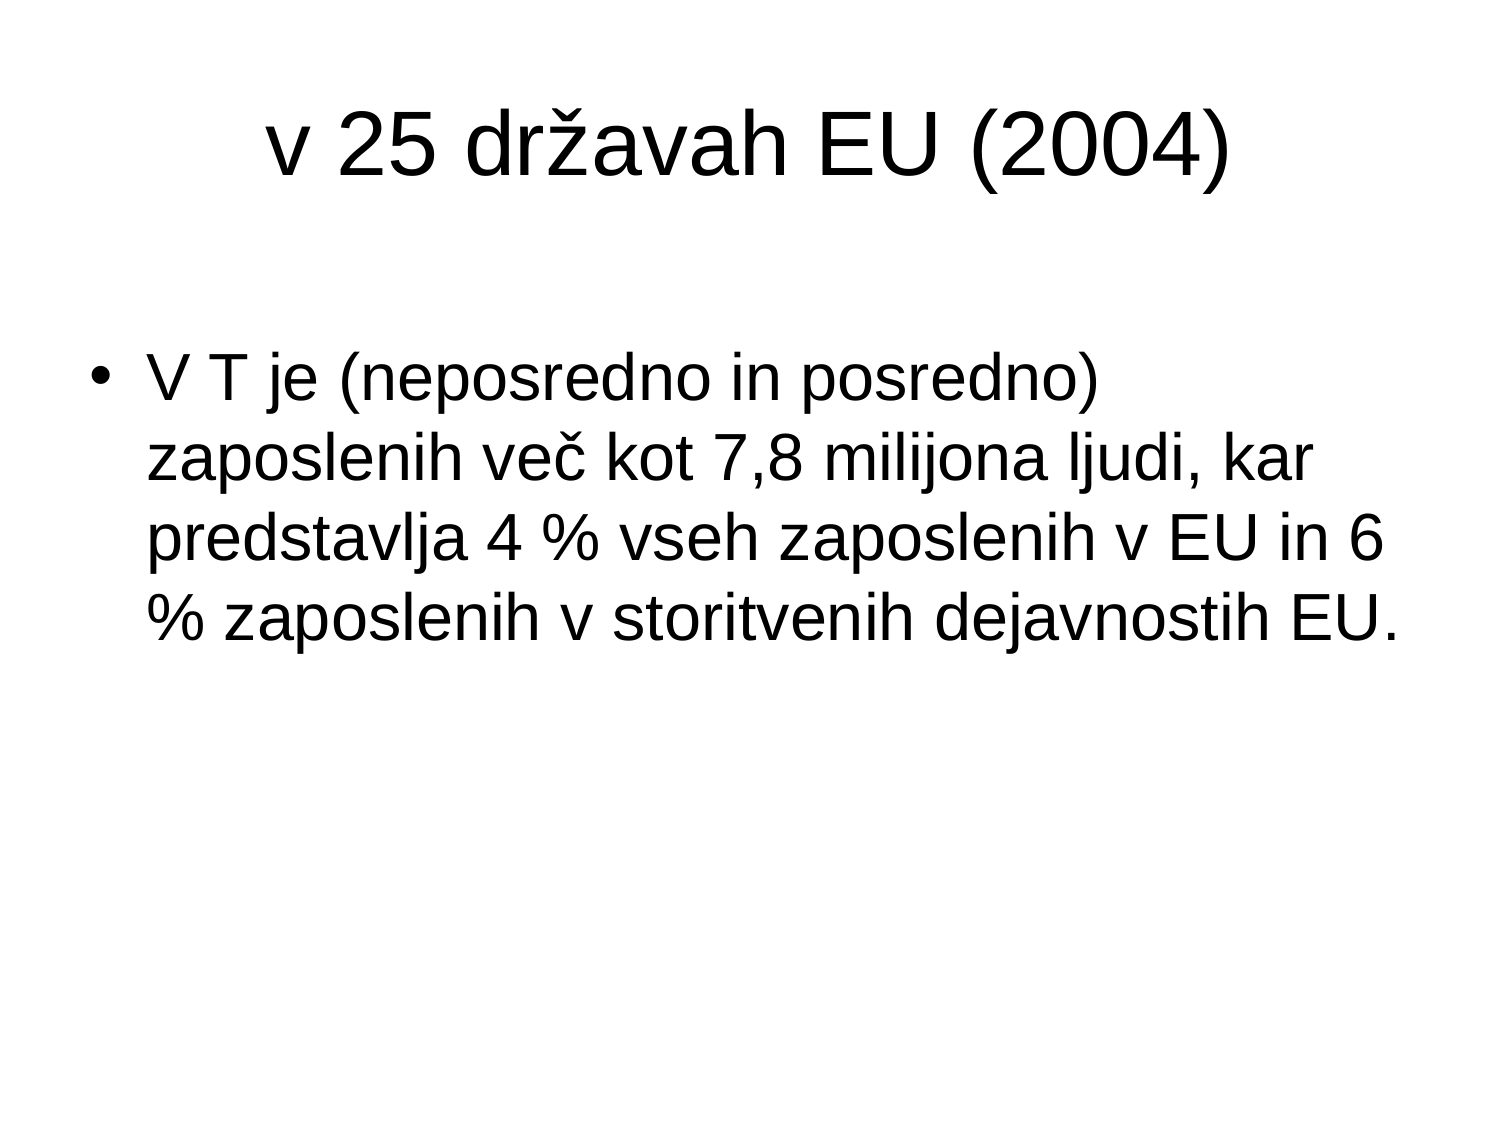

# v 25 državah EU (2004)
V T je (neposredno in posredno) zaposlenih več kot 7,8 milijona ljudi, kar predstavlja 4 % vseh zaposlenih v EU in 6 % zaposlenih v storitvenih dejavnostih EU.